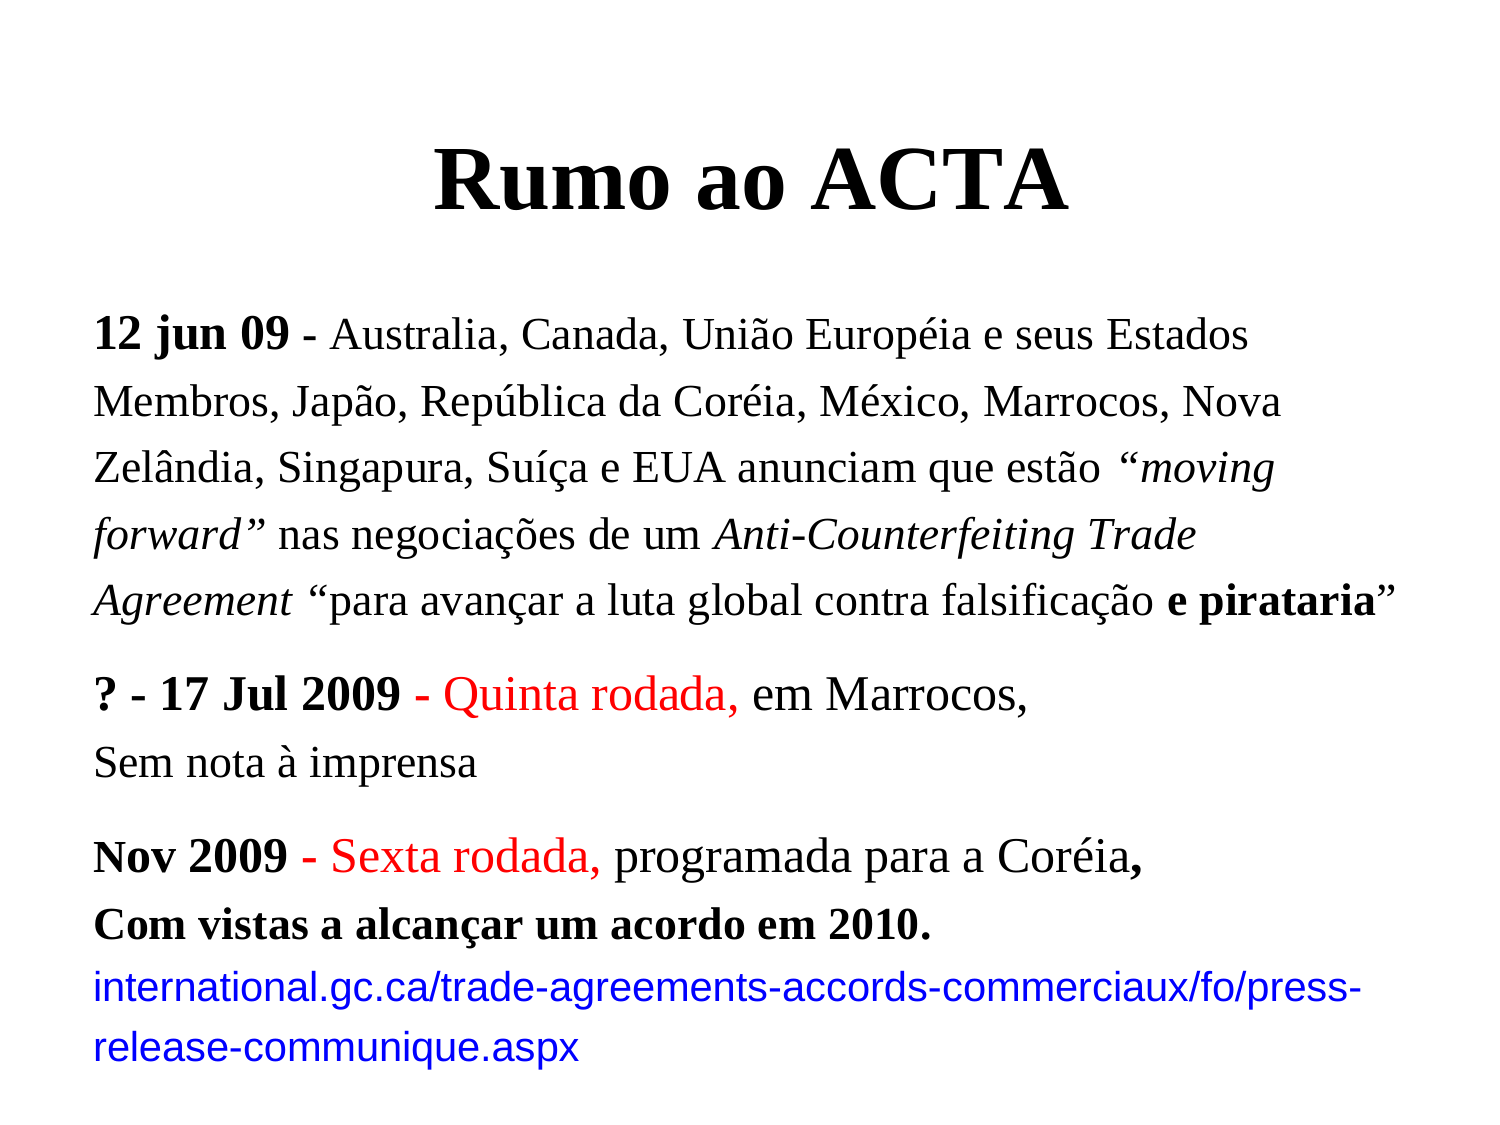

# Rumo ao ACTA
12 jun 09 - Australia, Canada, União Européia e seus Estados Membros, Japão, República da Coréia, México, Marrocos, Nova Zelândia, Singapura, Suíça e EUA anunciam que estão “moving forward” nas negociações de um Anti-Counterfeiting Trade Agreement “para avançar a luta global contra falsificação e pirataria”
? - 17 Jul 2009 - Quinta rodada, em Marrocos,
Sem nota à imprensa
Nov 2009 - Sexta rodada, programada para a Coréia,
Com vistas a alcançar um acordo em 2010.
international.gc.ca/trade-agreements-accords-commerciaux/fo/press-release-communique.aspx